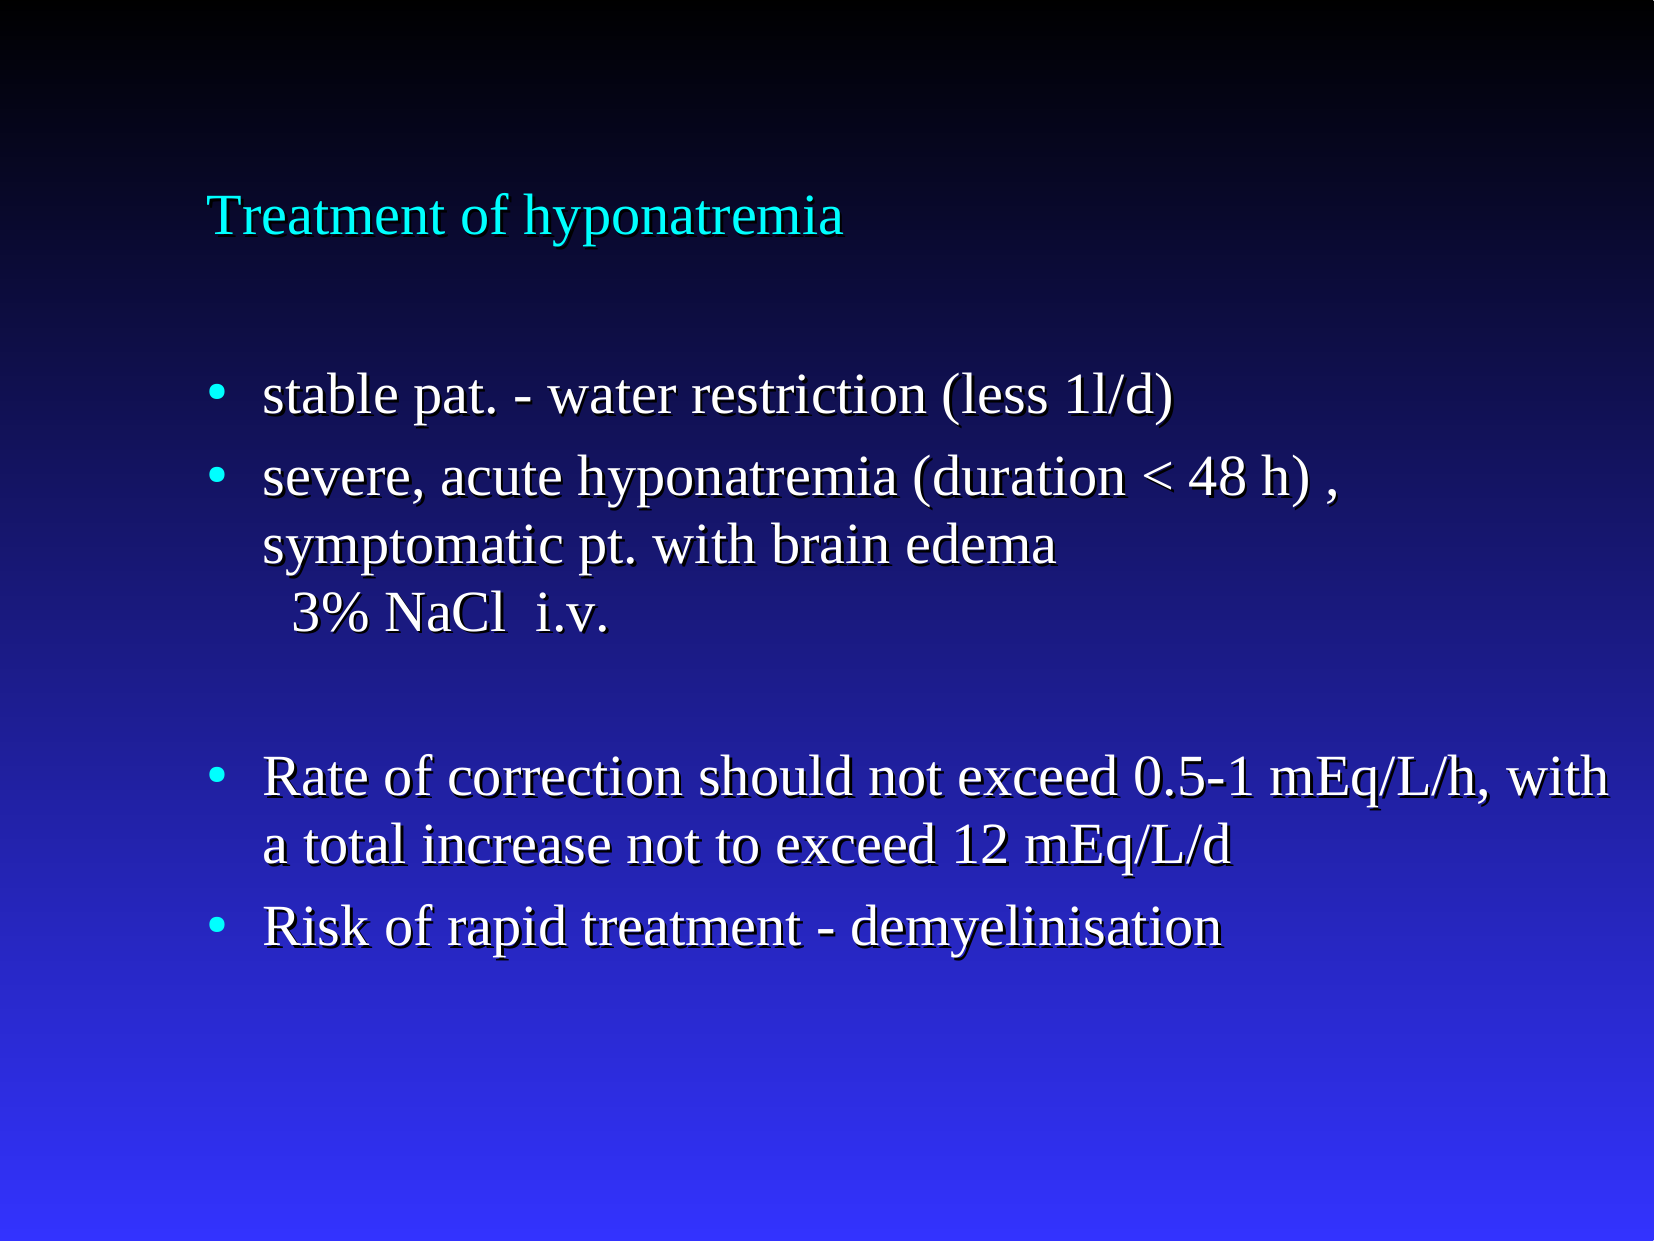

# Treatment of hyponatremia
stable pat. - water restriction (less 1l/d)
severe, acute hyponatremia (duration < 48 h) , symptomatic pt. with brain edema
 3% NaCl i.v.
Rate of correction should not exceed 0.5-1 mEq/L/h, with a total increase not to exceed 12 mEq/L/d
Risk of rapid treatment - demyelinisation